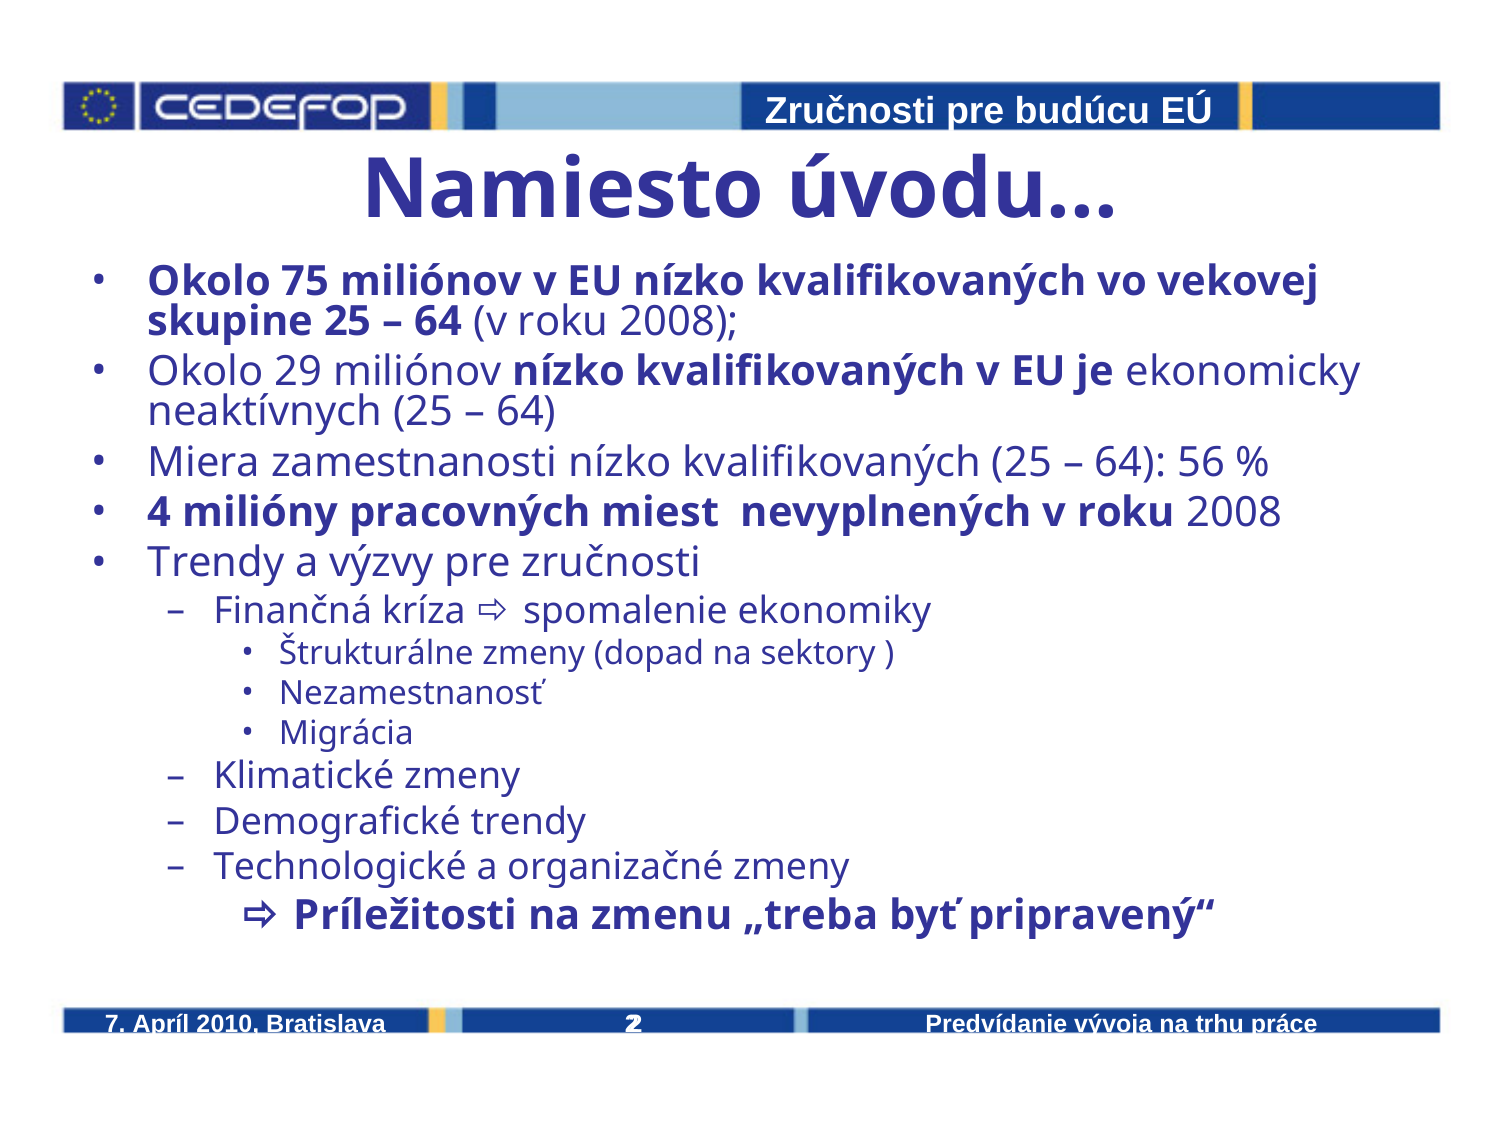

# Namiesto úvodu...
Okolo 75 miliónov v EU nízko kvalifikovaných vo vekovej skupine 25 – 64 (v roku 2008);
Okolo 29 miliónov nízko kvalifikovaných v EU je ekonomicky neaktívnych (25 – 64)
Miera zamestnanosti nízko kvalifikovaných (25 – 64): 56 %
4 milióny pracovných miest nevyplnených v roku 2008
Trendy a výzvy pre zručnosti
Finančná kríza  spomalenie ekonomiky
Štrukturálne zmeny (dopad na sektory )
Nezamestnanosť
Migrácia
Klimatické zmeny
Demografické trendy
Technologické a organizačné zmeny
		 Príležitosti na zmenu „treba byť pripravený“